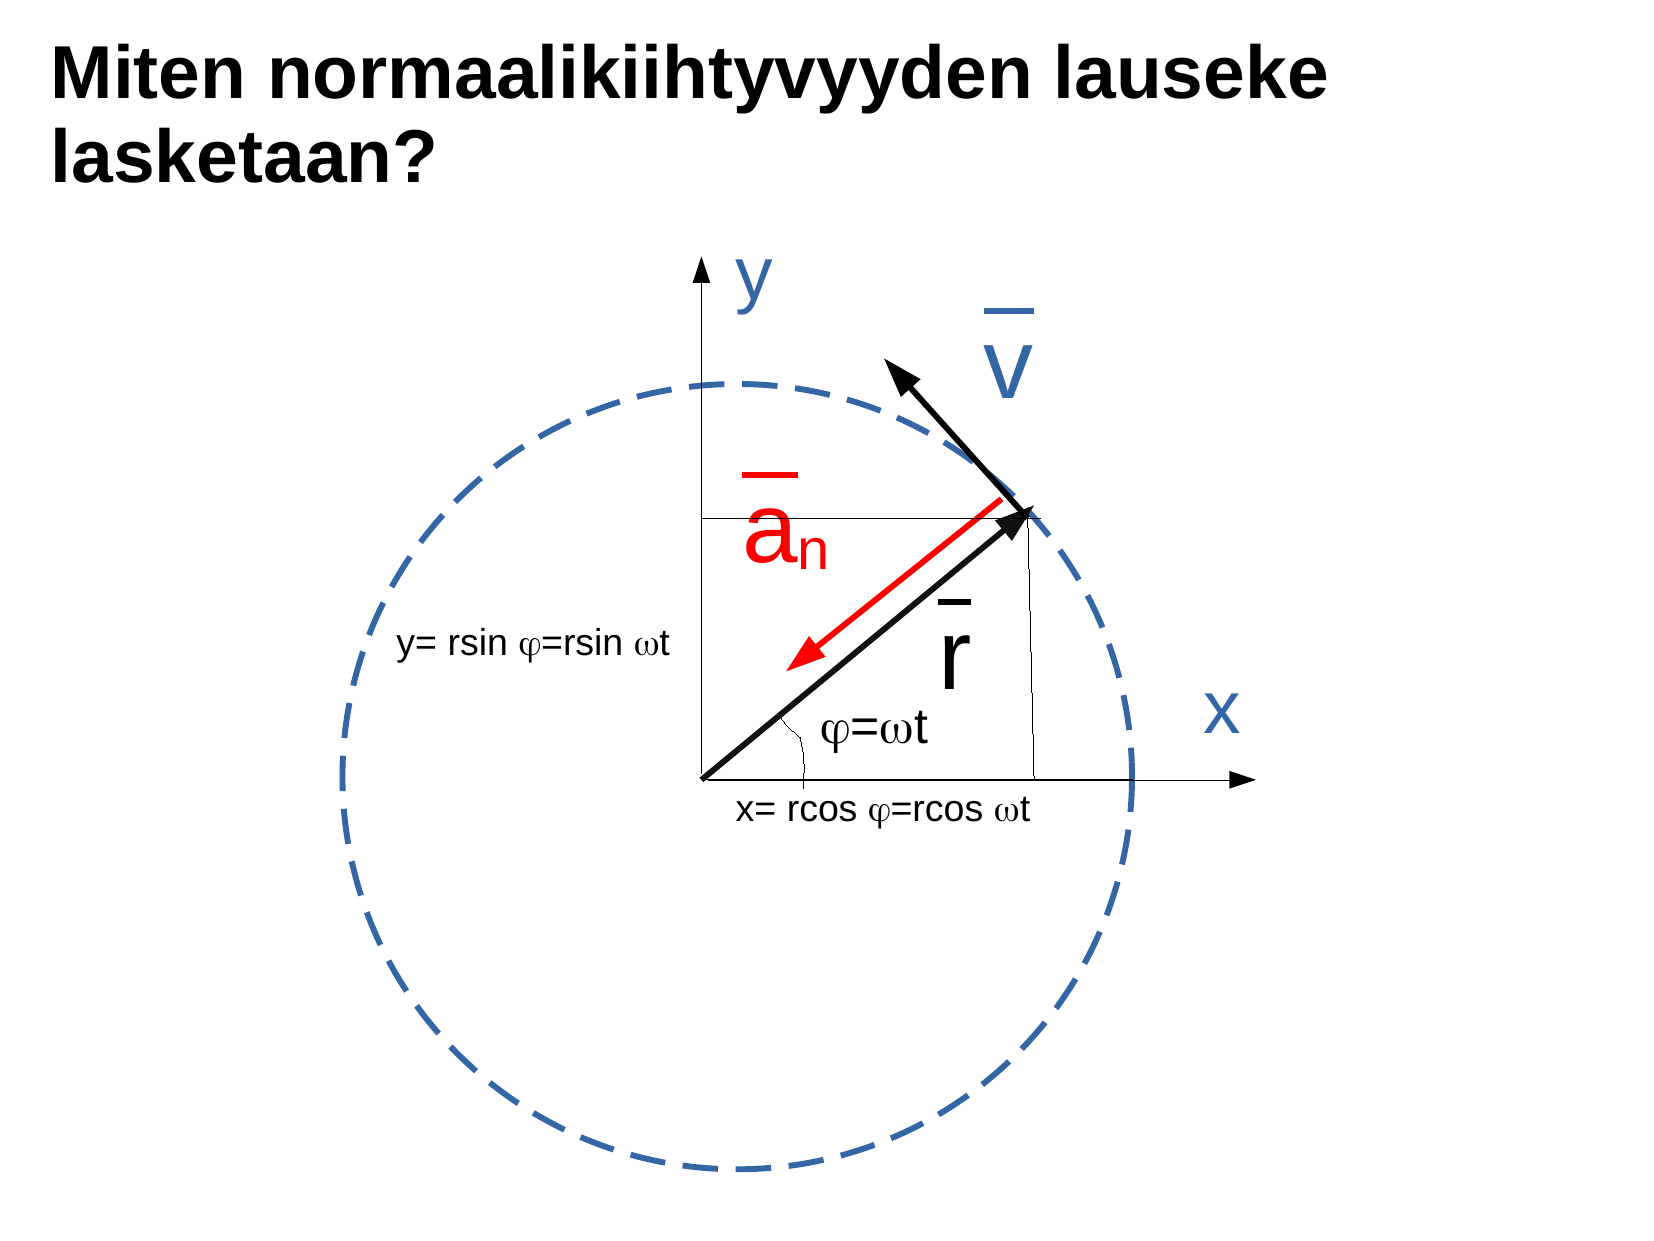

Miten normaalikiihtyvyyden lauseke lasketaan?
y
v
an
r
y= rsin =rsin t
x
=t
x= rcos =rcos t